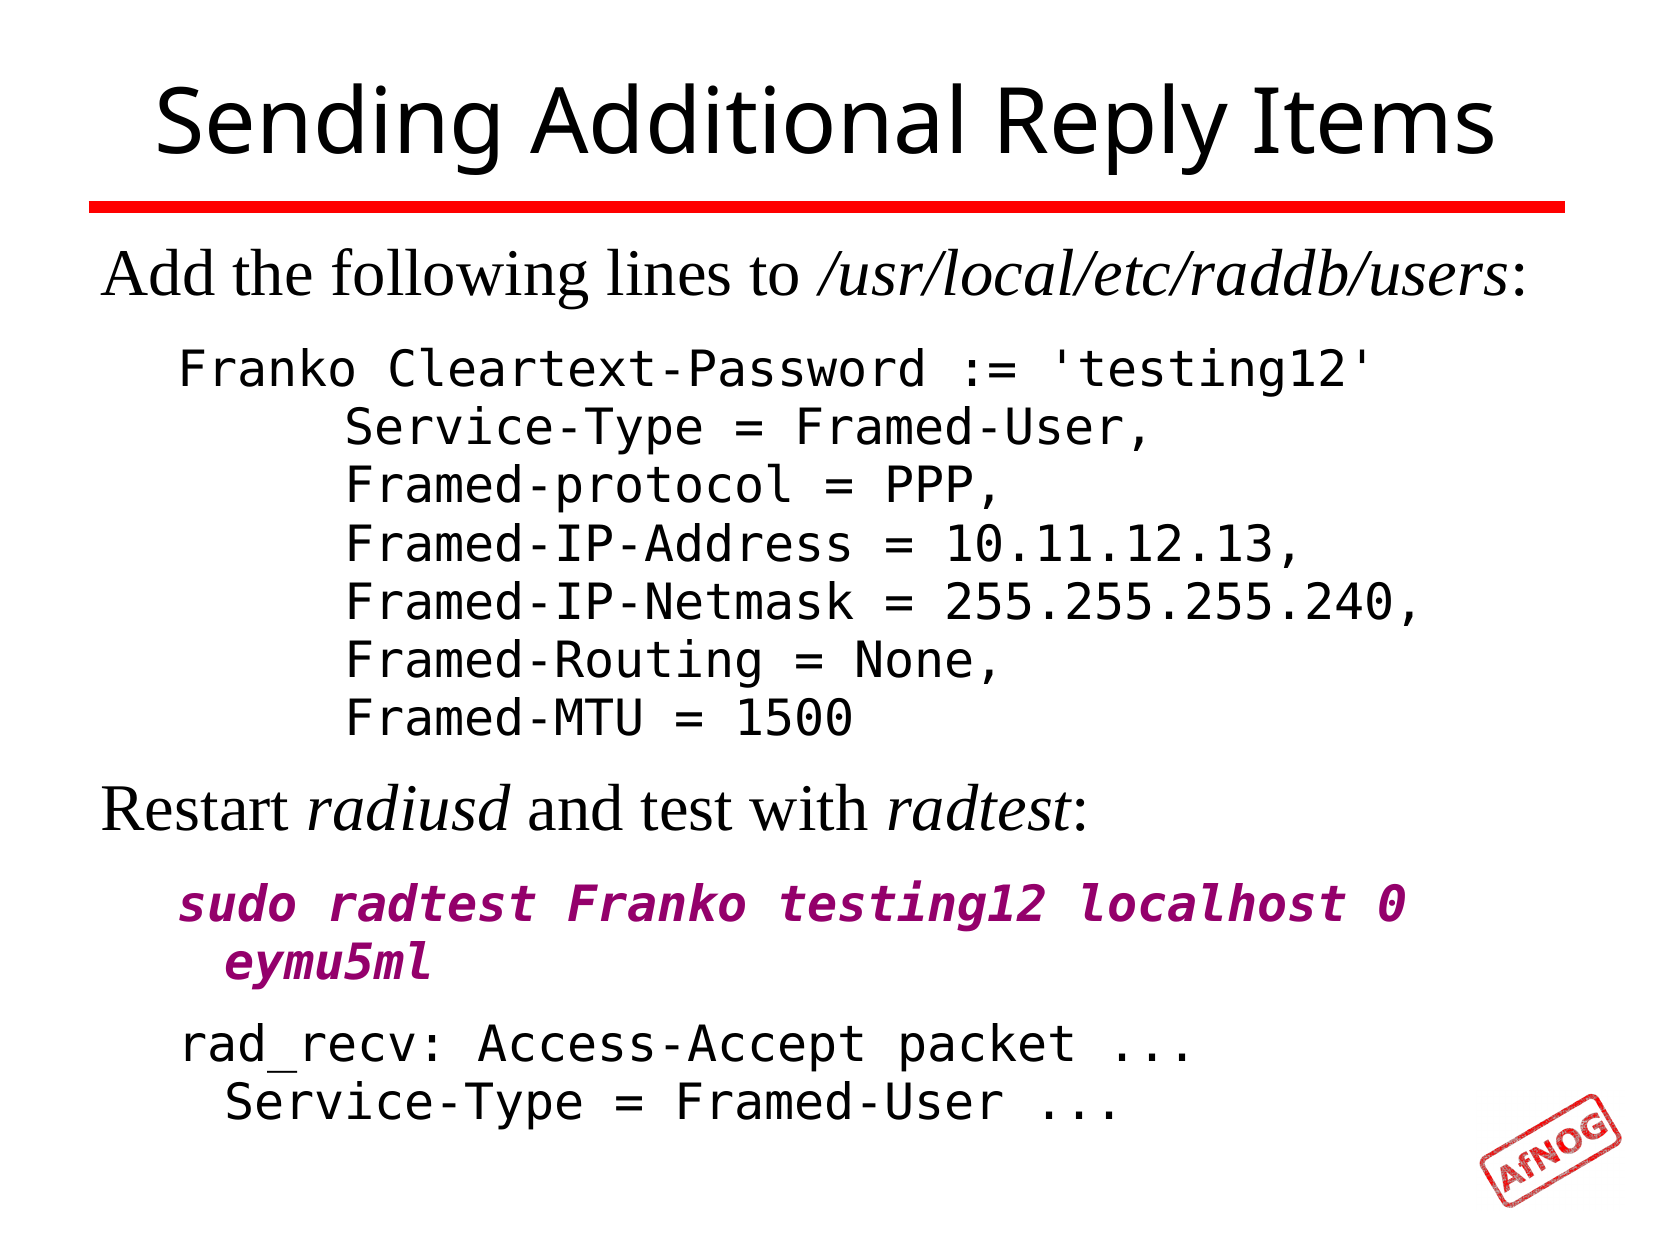

# Sending Additional Reply Items
Add the following lines to /usr/local/etc/raddb/users:
Franko Cleartext-Password := 'testing12'
 Service-Type = Framed-User,
 Framed-protocol = PPP,
 Framed-IP-Address = 10.11.12.13,
 Framed-IP-Netmask = 255.255.255.240,
 Framed-Routing = None,
 Framed-MTU = 1500
Restart radiusd and test with radtest:
sudo radtest Franko testing12 localhost 0 eymu5ml
rad_recv: Access-Accept packet ...
Service-Type = Framed-User ...